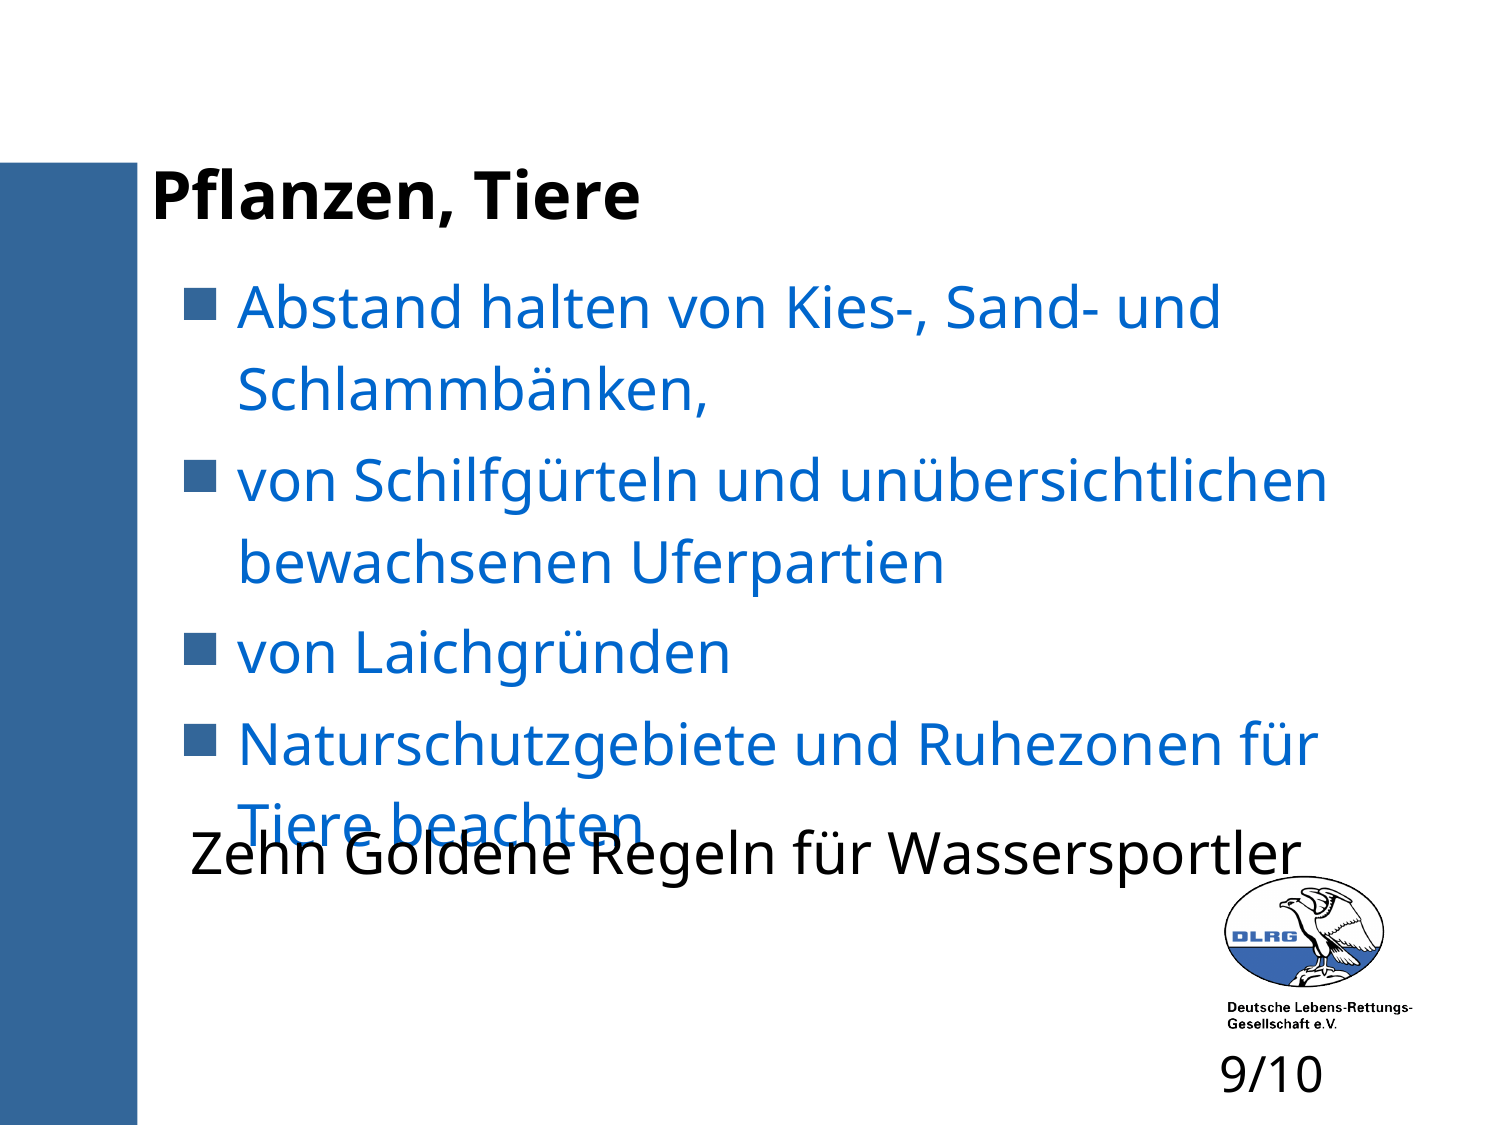

# Pflanzen, Tiere
Abstand halten von Kies-, Sand- und Schlammbänken,
von Schilfgürteln und unübersichtlichen bewachsenen Uferpartien
von Laichgründen
Naturschutzgebiete und Ruhezonen für Tiere beachten
Zehn Goldene Regeln für Wassersportler